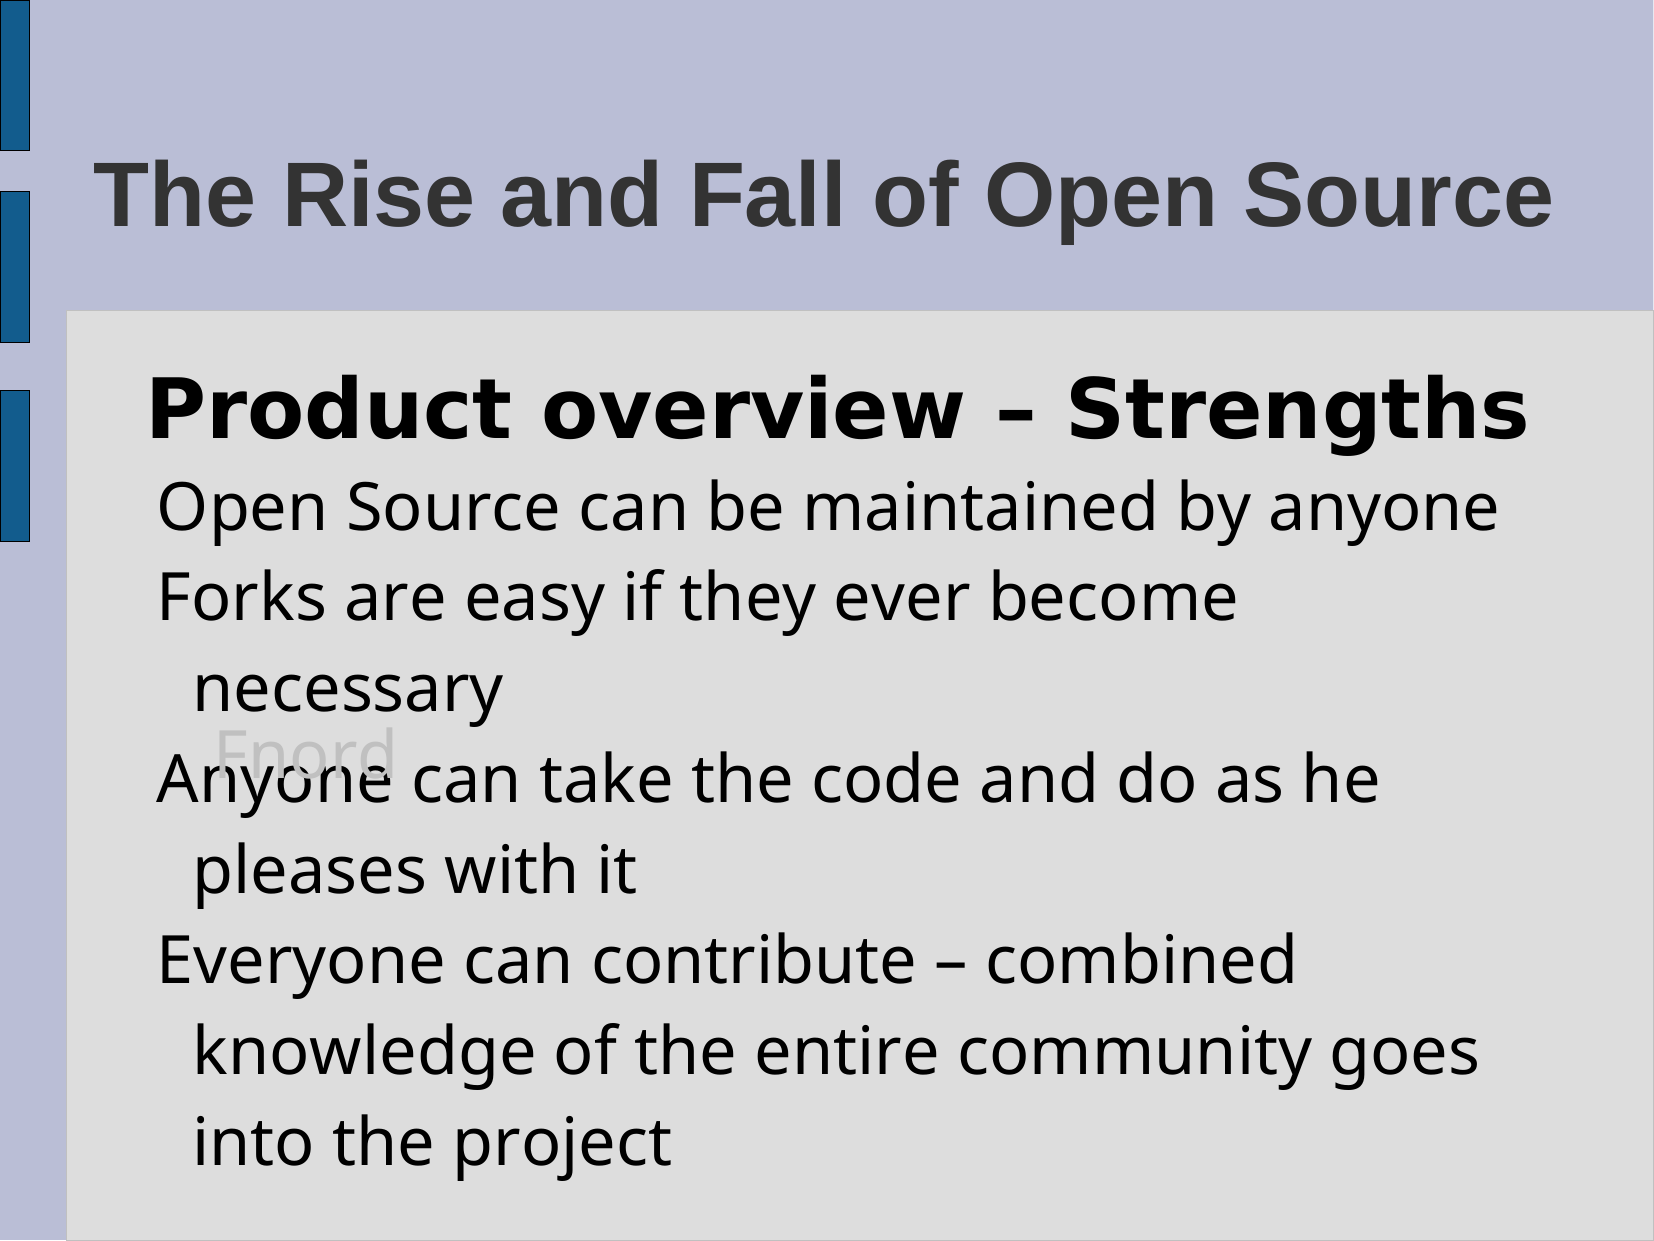

# The Rise and Fall of Open Source
Product overview – Strengths
Open Source can be maintained by anyone
Forks are easy if they ever become necessary
Anyone can take the code and do as he pleases with it
Everyone can contribute – combined knowledge of the entire community goes into the project
Fnord